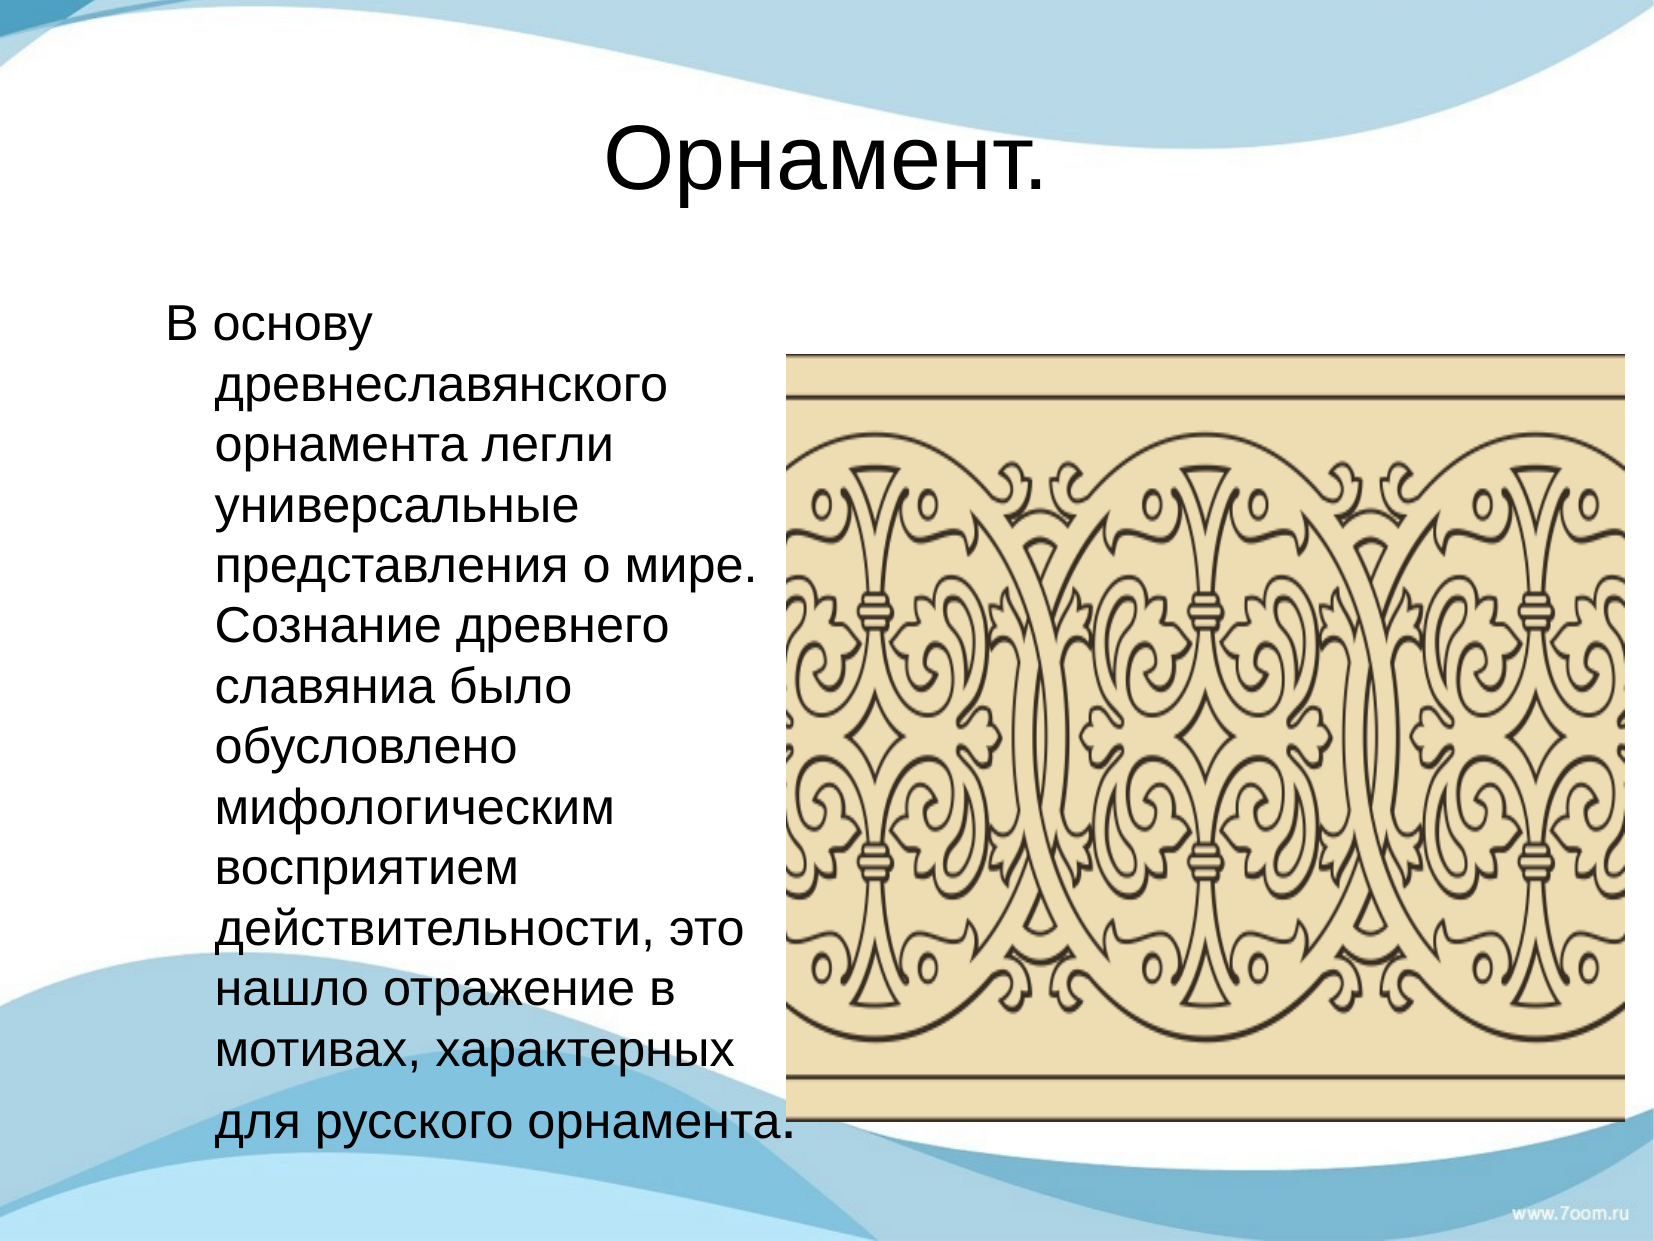

# Орнамент.
В основу древнеславянского орнамента легли универсальные представления о мире. Сознание древнего славяниа было обусловлено мифологическим восприятием действительности, это нашло отражение в мотивах, характерных для русского орнамента.